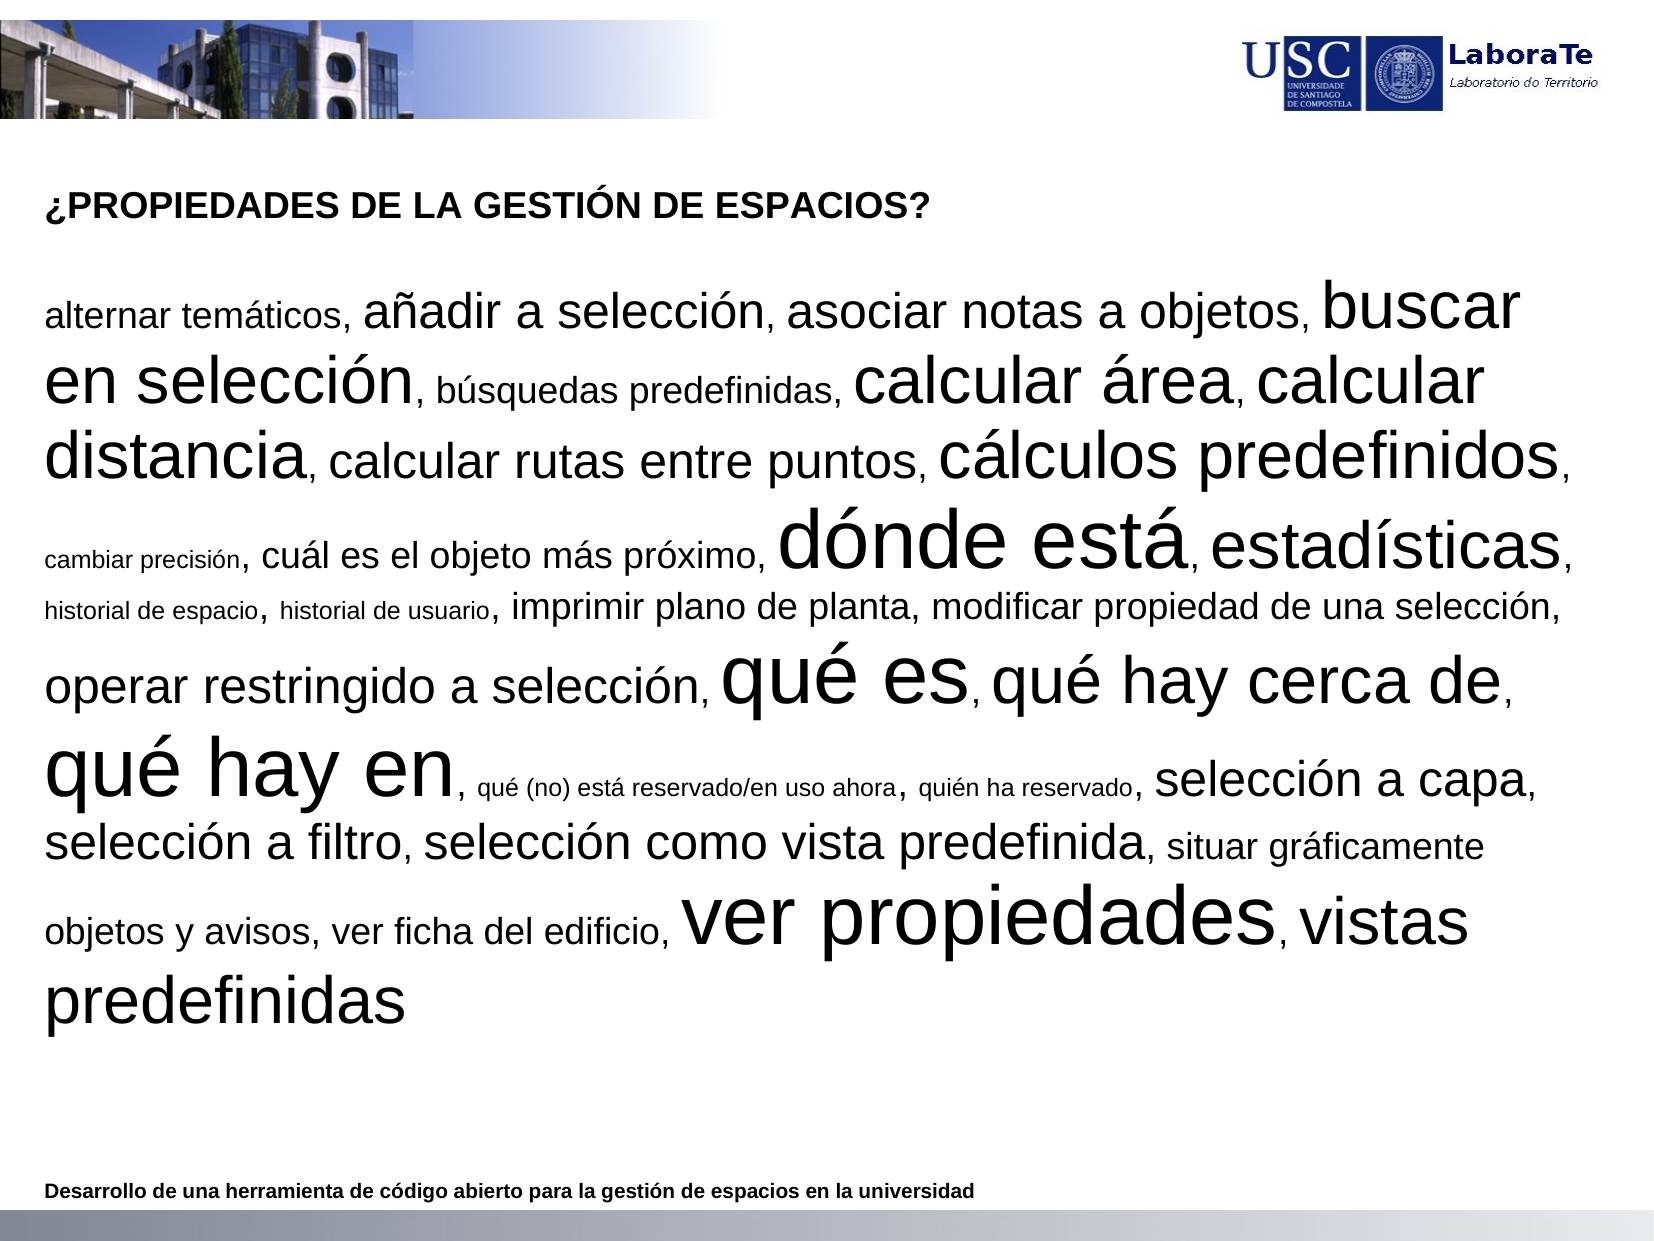

¿PROPIEDADES DE LA GESTIÓN DE ESPACIOS?
alternar temáticos, añadir a selección, asociar notas a objetos, buscar en selección, búsquedas predefinidas, calcular área, calcular distancia, calcular rutas entre puntos, cálculos predefinidos, cambiar precisión, cuál es el objeto más próximo, dónde está, estadísticas, historial de espacio, historial de usuario, imprimir plano de planta, modificar propiedad de una selección, operar restringido a selección, qué es, qué hay cerca de, qué hay en, qué (no) está reservado/en uso ahora, quién ha reservado, selección a capa, selección a filtro, selección como vista predefinida, situar gráficamente objetos y avisos, ver ficha del edificio, ver propiedades, vistas predefinidas